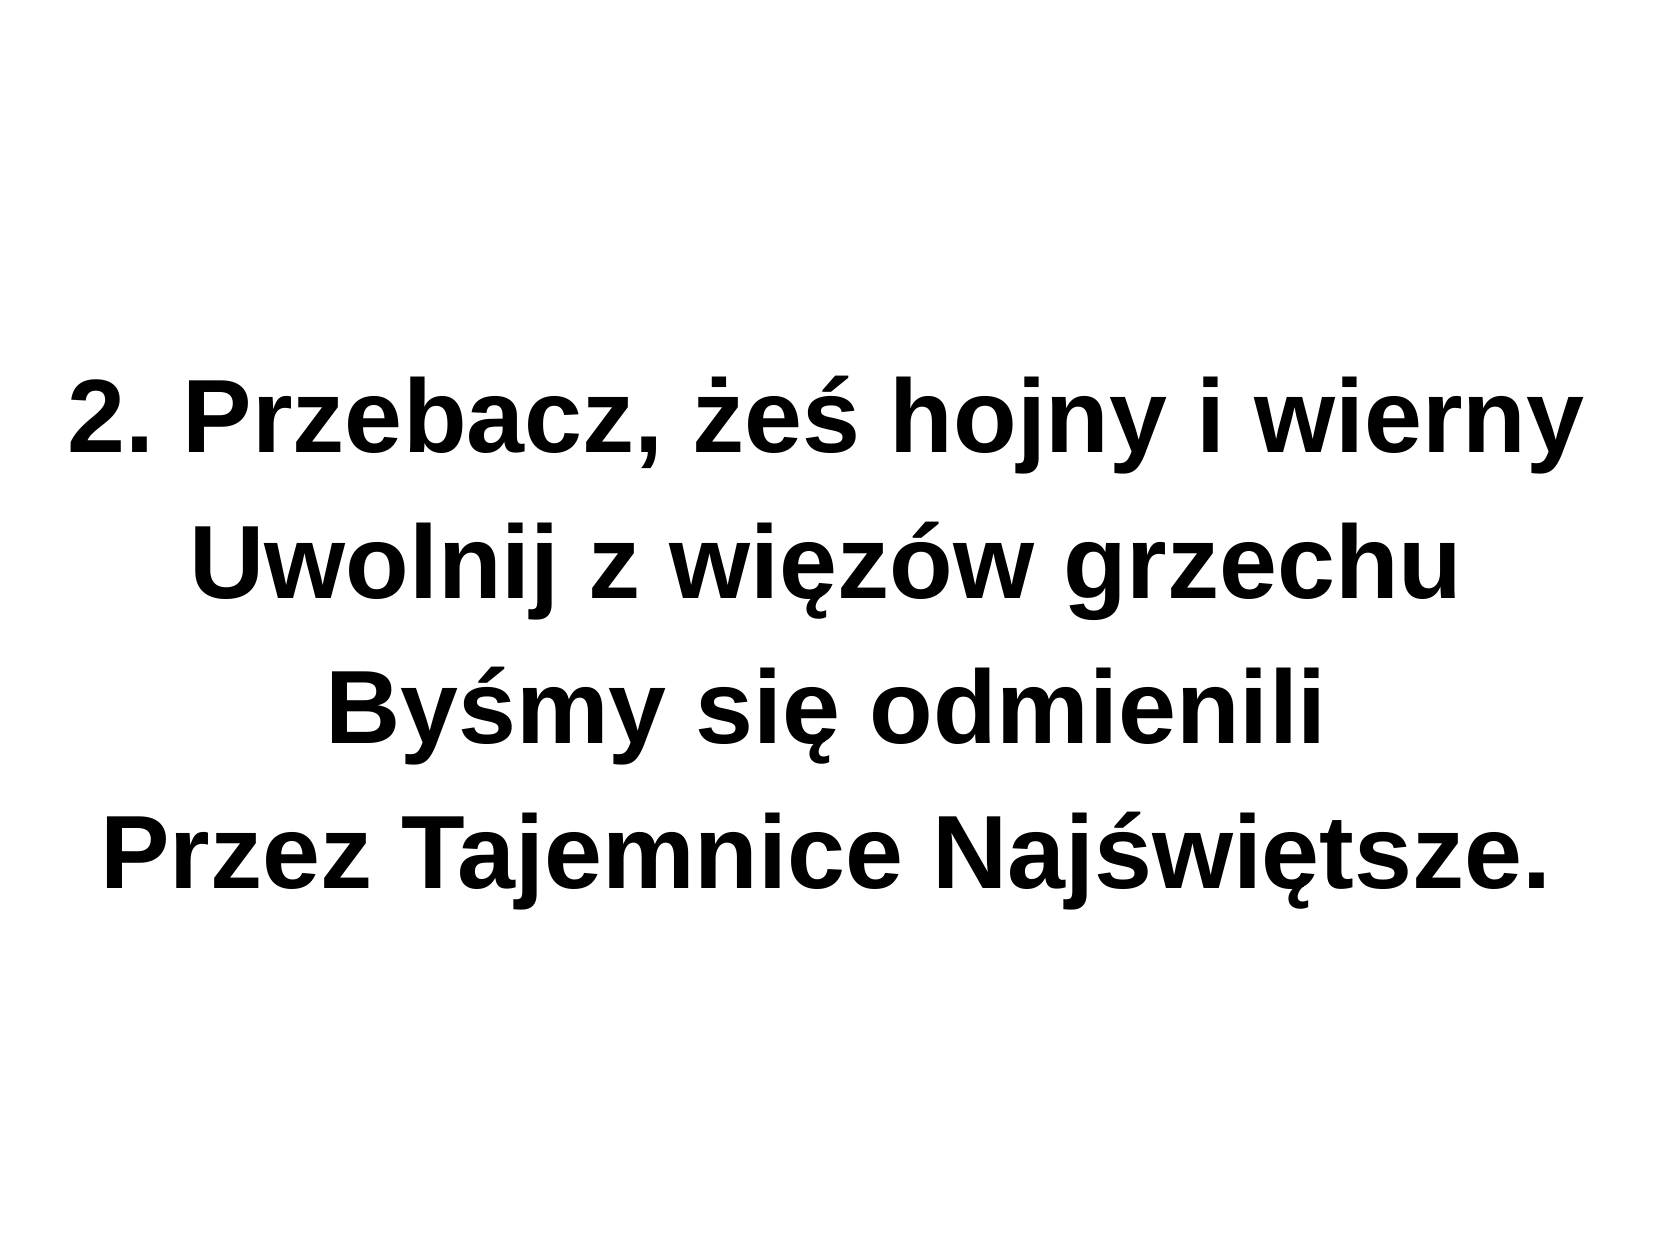

# 2. Przebacz, żeś hojny i wierny
Uwolnij z więzów grzechu
Byśmy się odmienili
Przez Tajemnice Najświętsze.